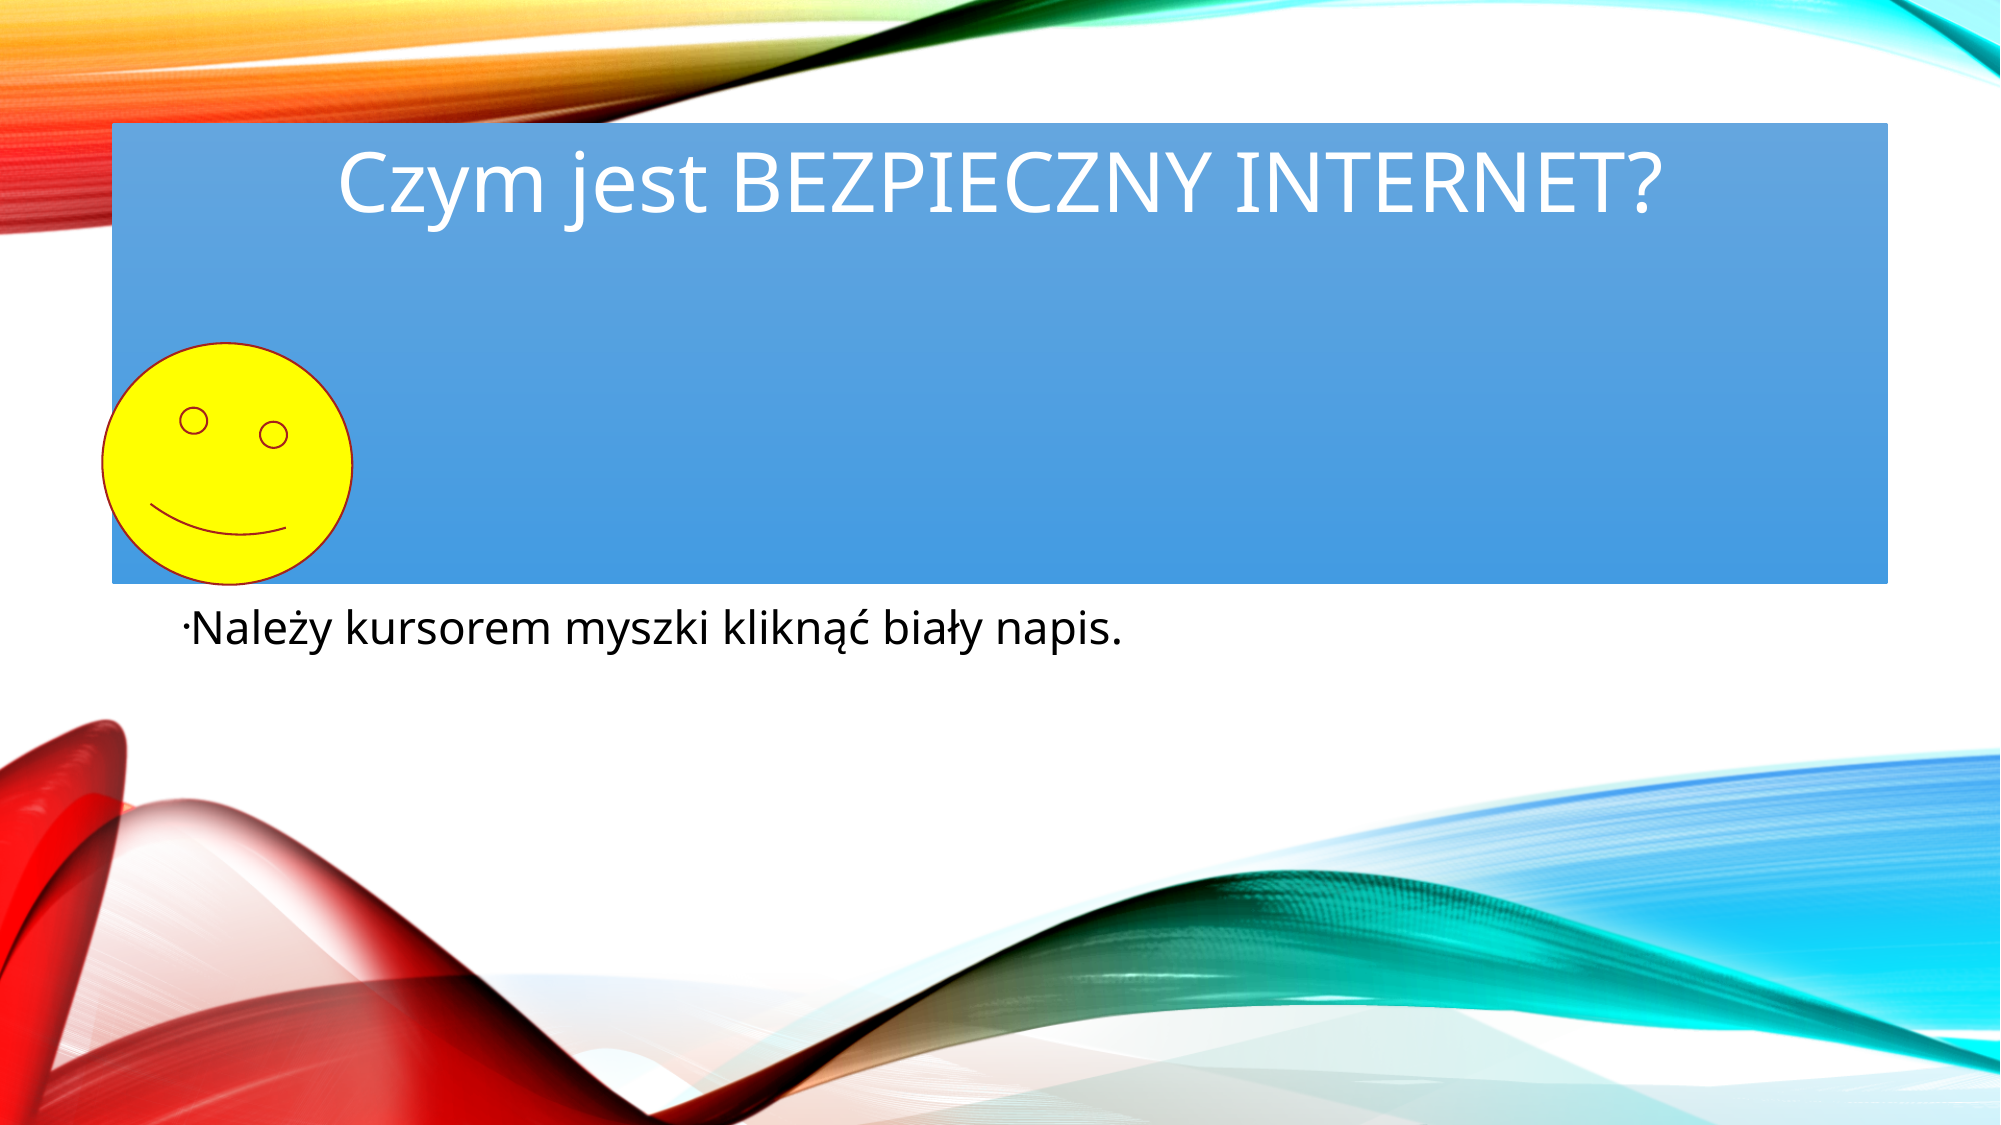

# Czym jest BEZPIECZNY INTERNET?
Należy kursorem myszki kliknąć biały napis.